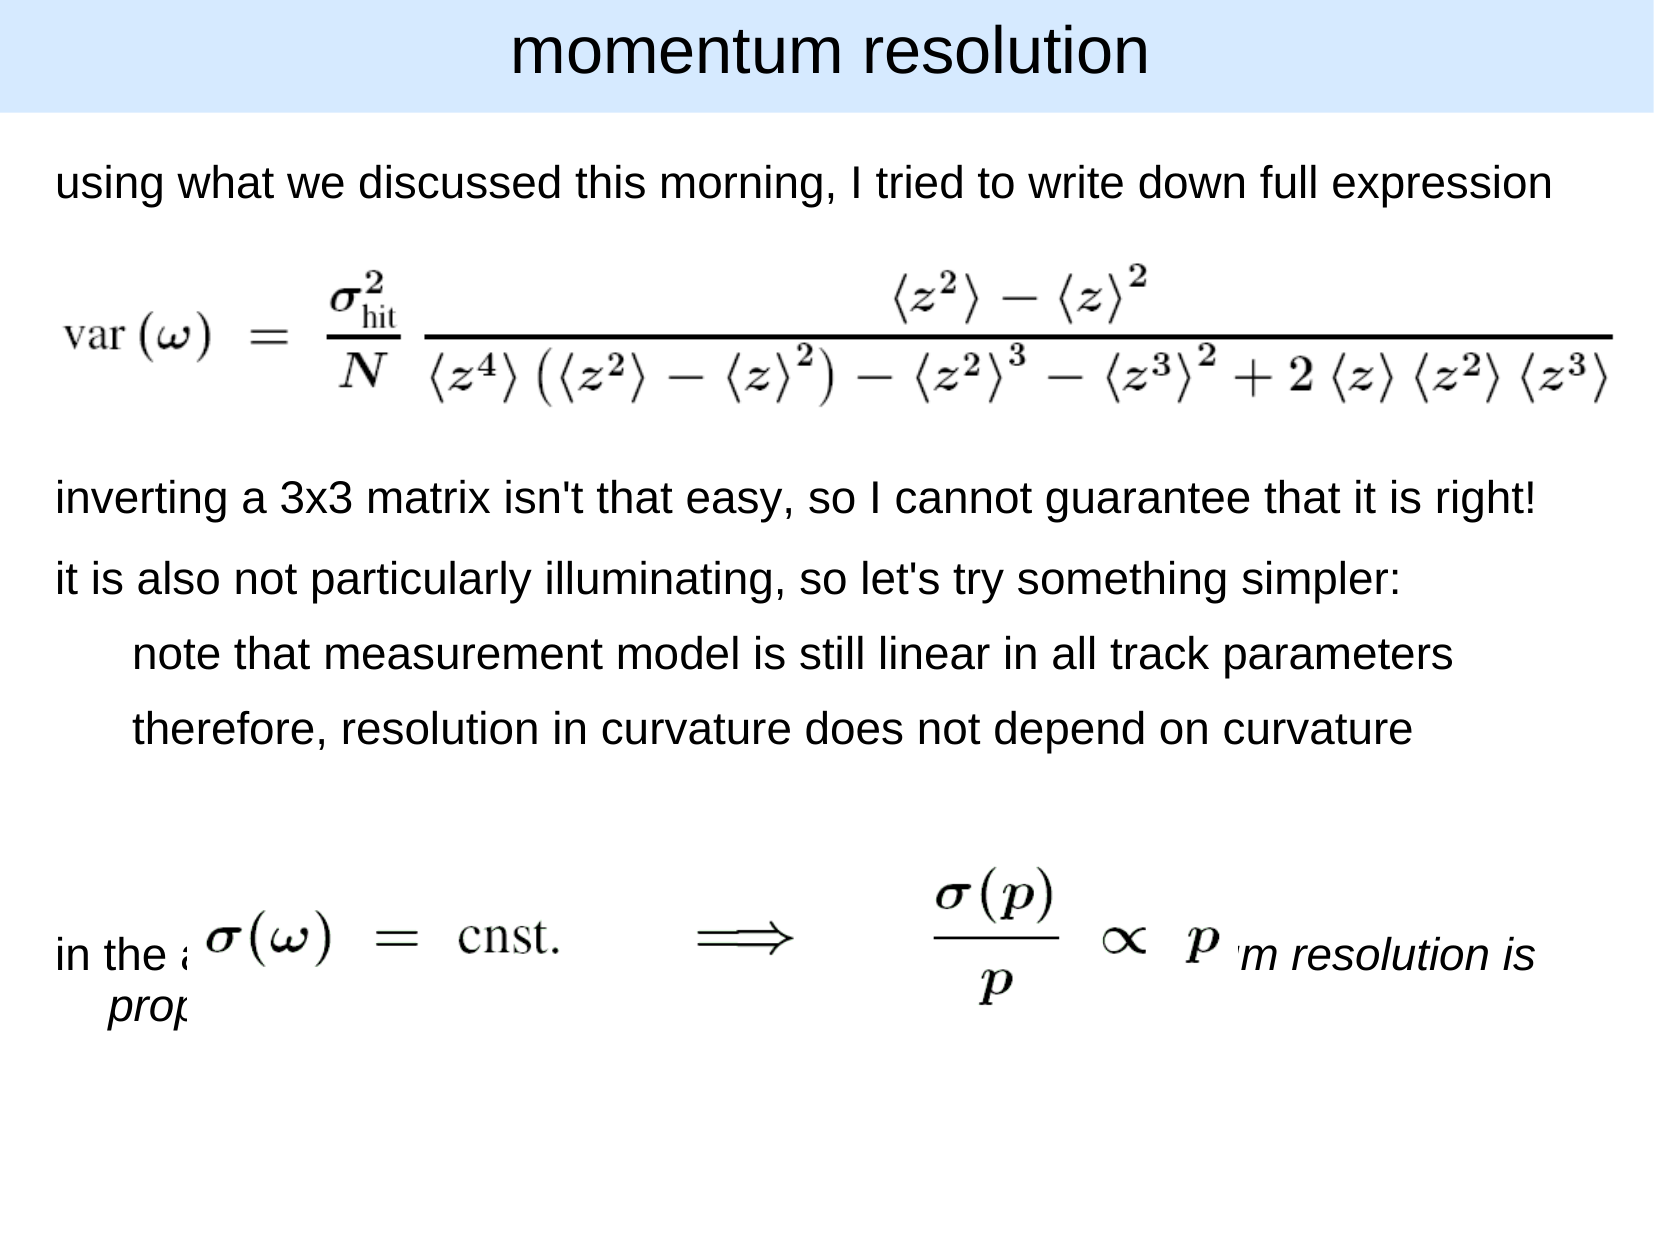

# momentum resolution
using what we discussed this morning, I tried to write down full expression
inverting a 3x3 matrix isn't that easy, so I cannot guarantee that it is right!
it is also not particularly illuminating, so let's try something simpler:
note that measurement model is still linear in all track parameters
therefore, resolution in curvature does not depend on curvature
in the absence of multiple scattering, the relative momentum resolution is proportional to the momentum